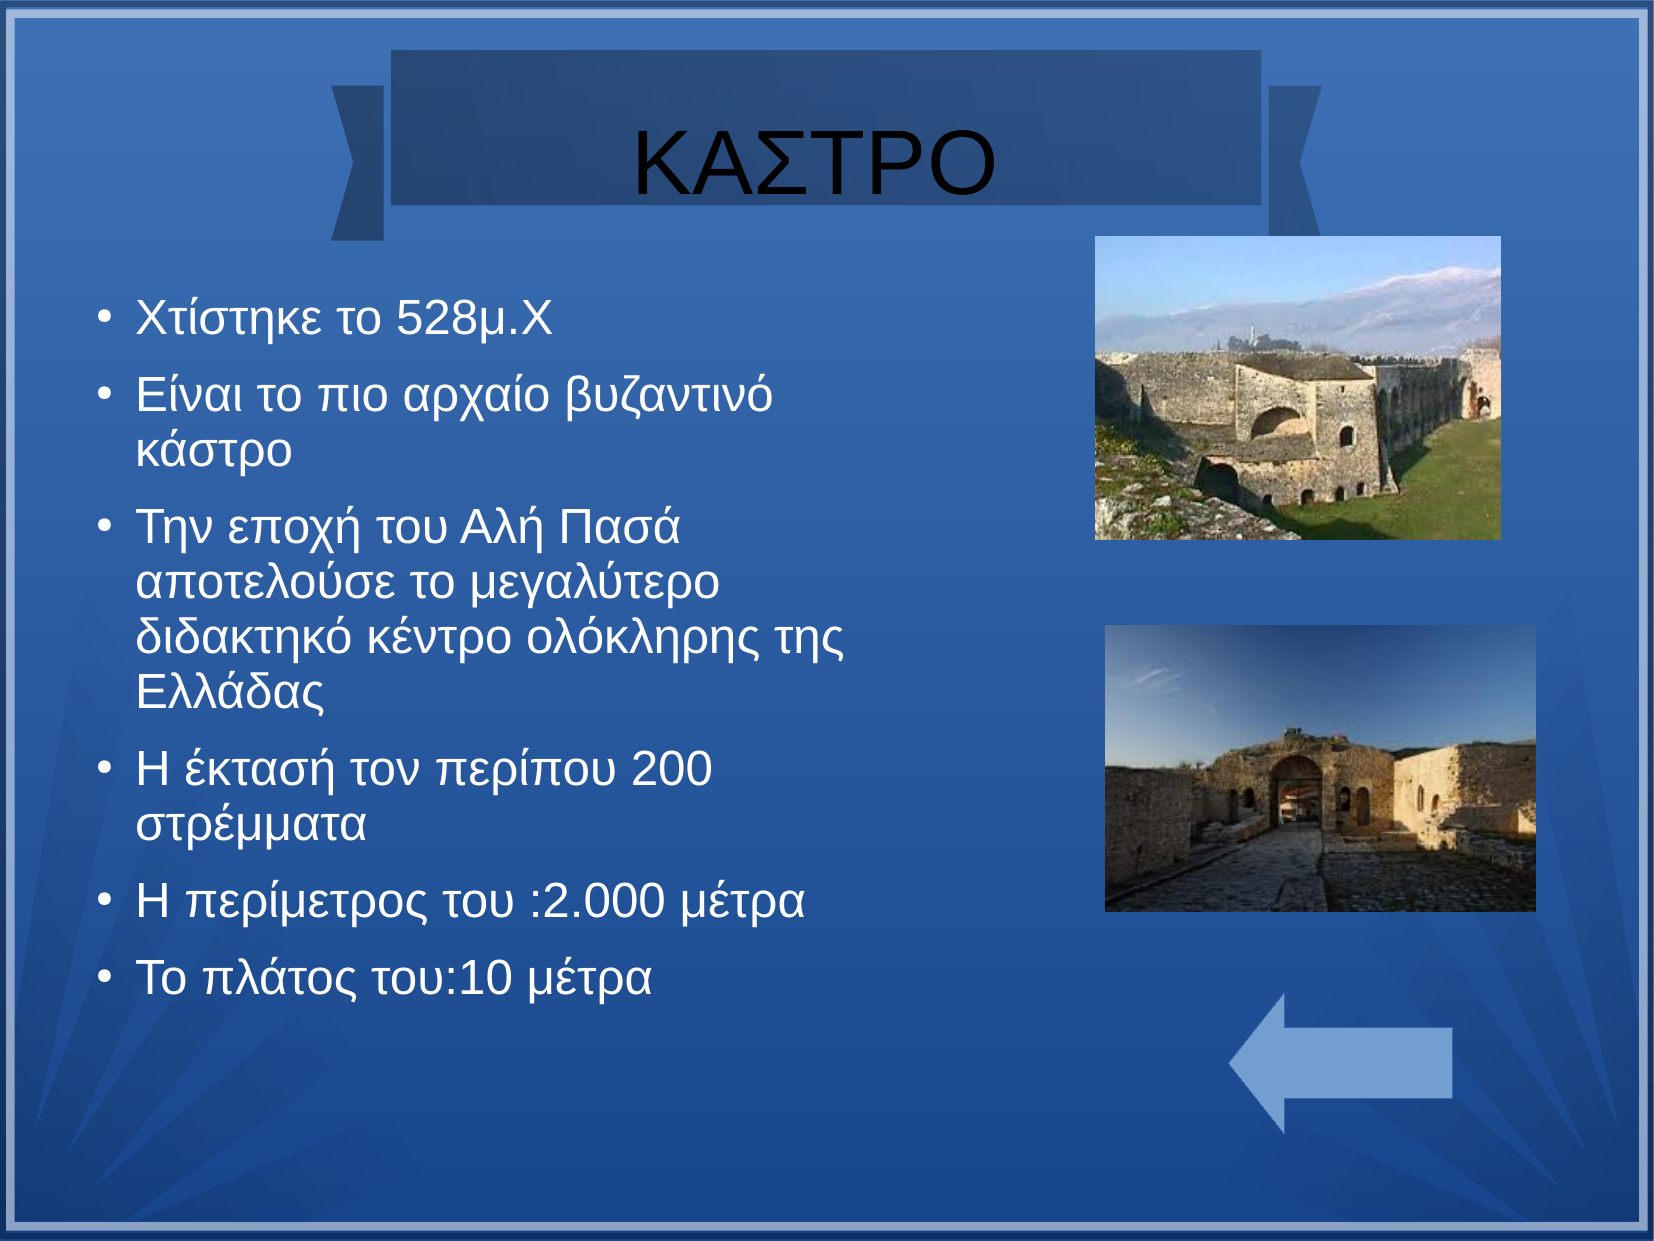

# ΚΑΣΤΡΟ
Χτίστηκε το 528μ.Χ
Είναι το πιο αρχαίο βυζαντινό κάστρο
Την εποχή του Αλή Πασά αποτελούσε το μεγαλύτερο διδακτηκό κέντρο ολόκληρης της Ελλάδας
Η έκτασή τον περίπου 200 στρέμματα
Η περίμετρος του :2.000 μέτρα
Το πλάτος του:10 μέτρα